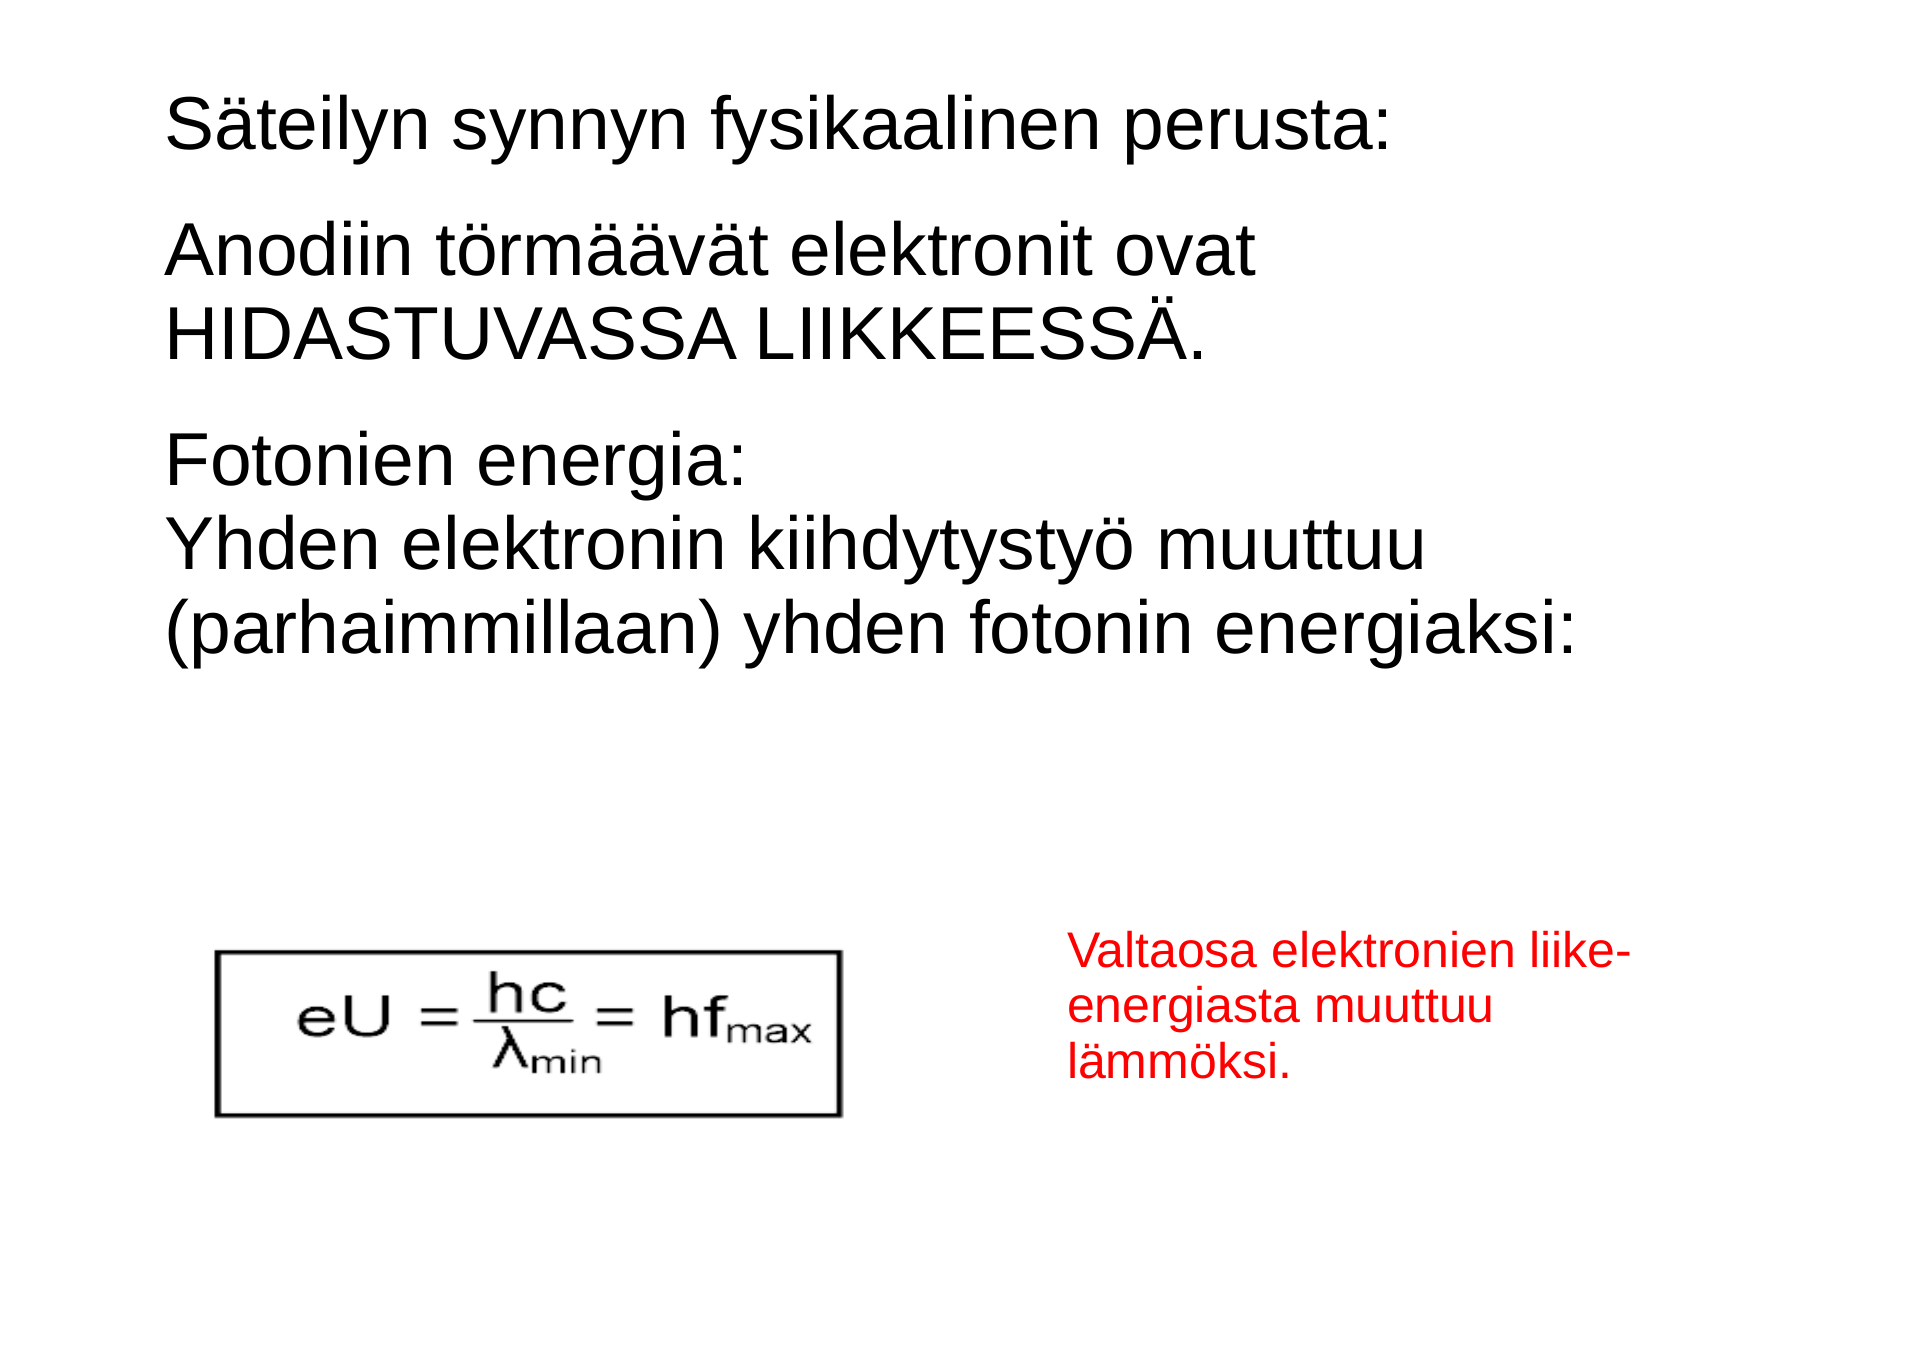

Säteilyn synnyn fysikaalinen perusta:
Anodiin törmäävät elektronit ovat HIDASTUVASSA LIIKKEESSÄ.
Fotonien energia:
Yhden elektronin kiihdytystyö muuttuu (parhaimmillaan) yhden fotonin energiaksi:
Valtaosa elektronien liike-energiasta muuttuu lämmöksi.